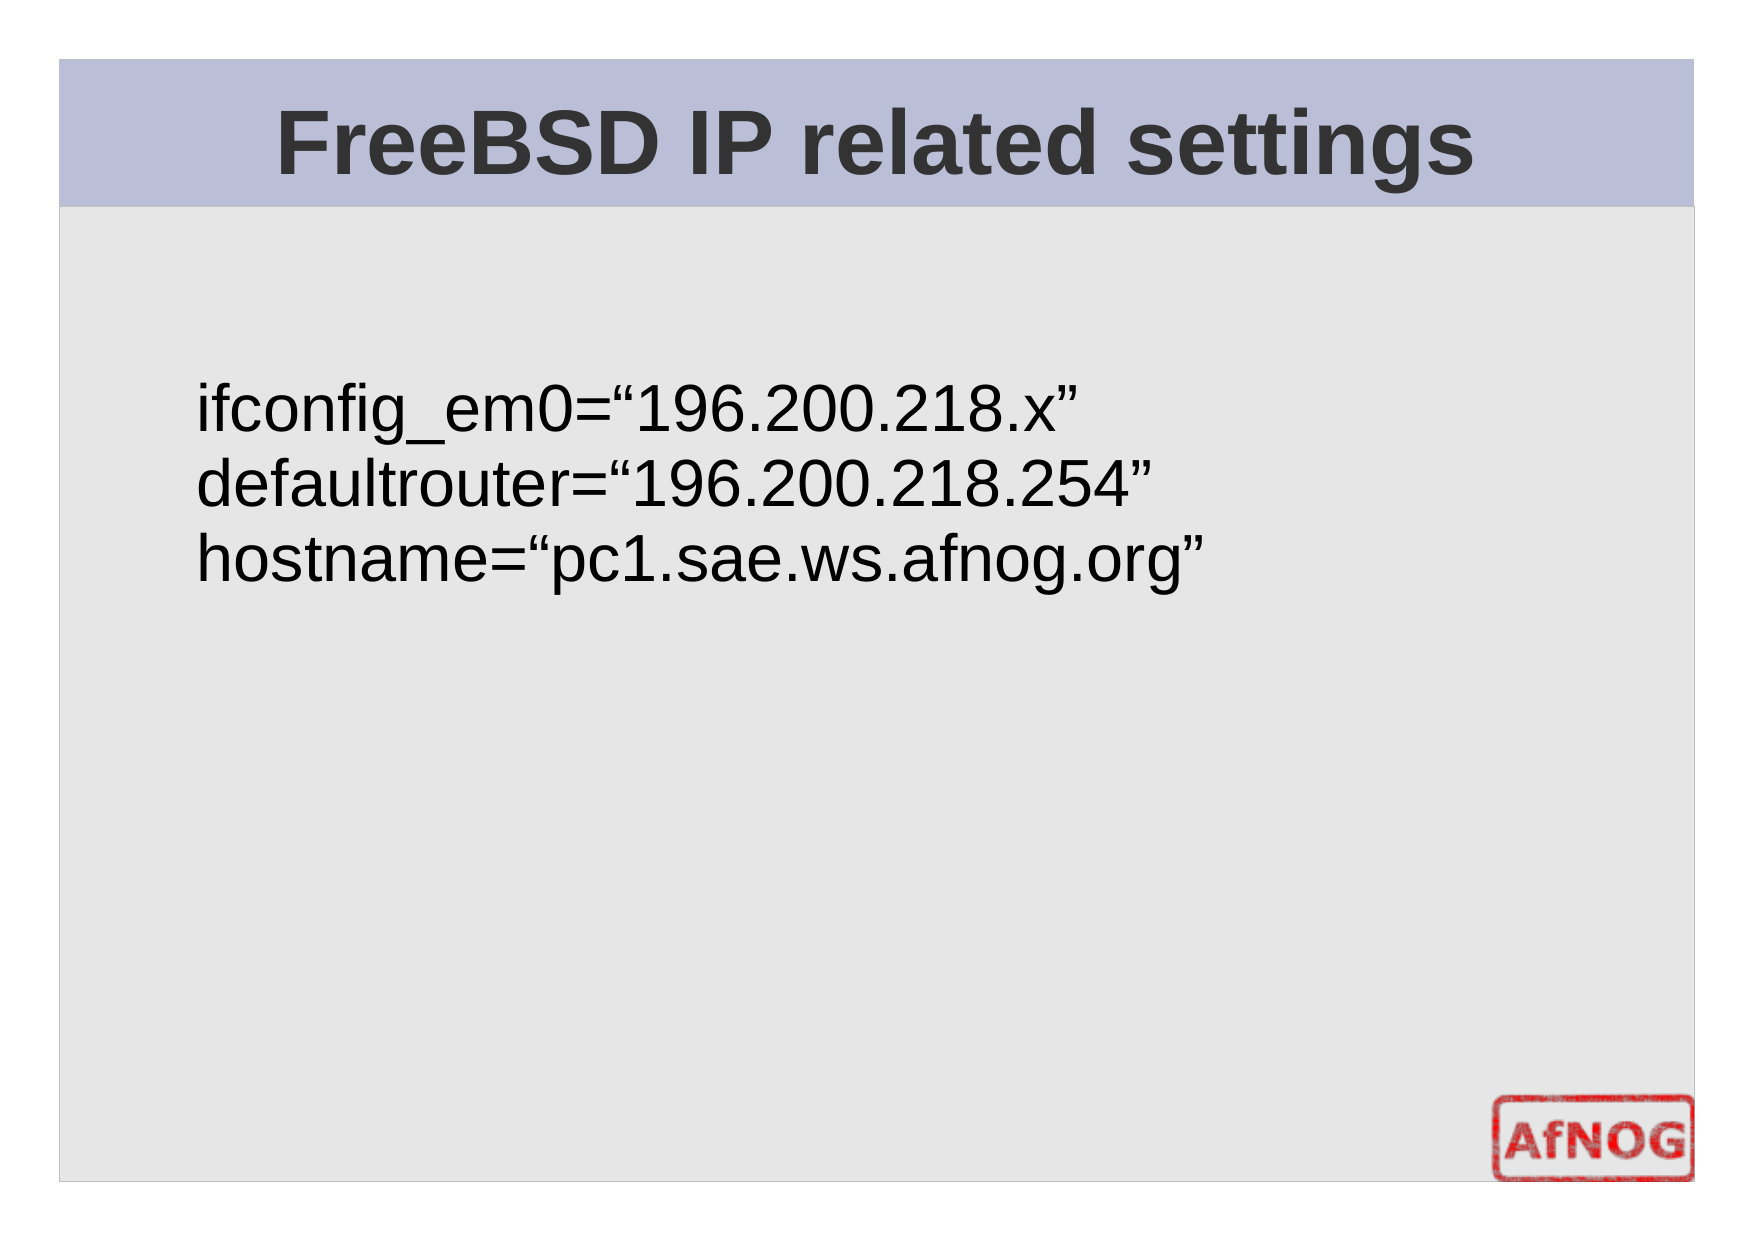

# FreeBSD IP related settings
ifconfig_em0=“196.200.218.x”
defaultrouter=“196.200.218.254”
hostname=“pc1.sae.ws.afnog.org”